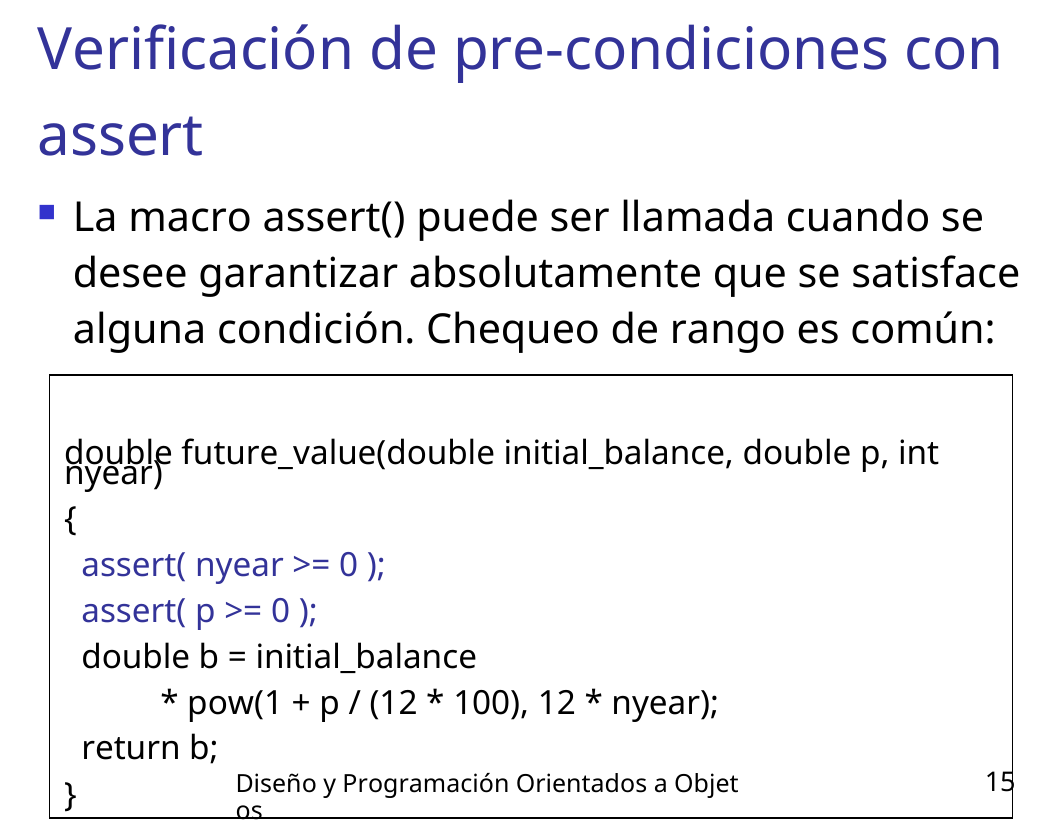

# Verificación de pre-condiciones con assert
La macro assert() puede ser llamada cuando se desee garantizar absolutamente que se satisface alguna condición. Chequeo de rango es común:
double future_value(double initial_balance, double p, int nyear)‏
{
 assert( nyear >= 0 );
 assert( p >= 0 );
 double b = initial_balance
 * pow(1 + p / (12 * 100), 12 * nyear);
 return b;
}
Diseño y Programación Orientados a Objetos
15